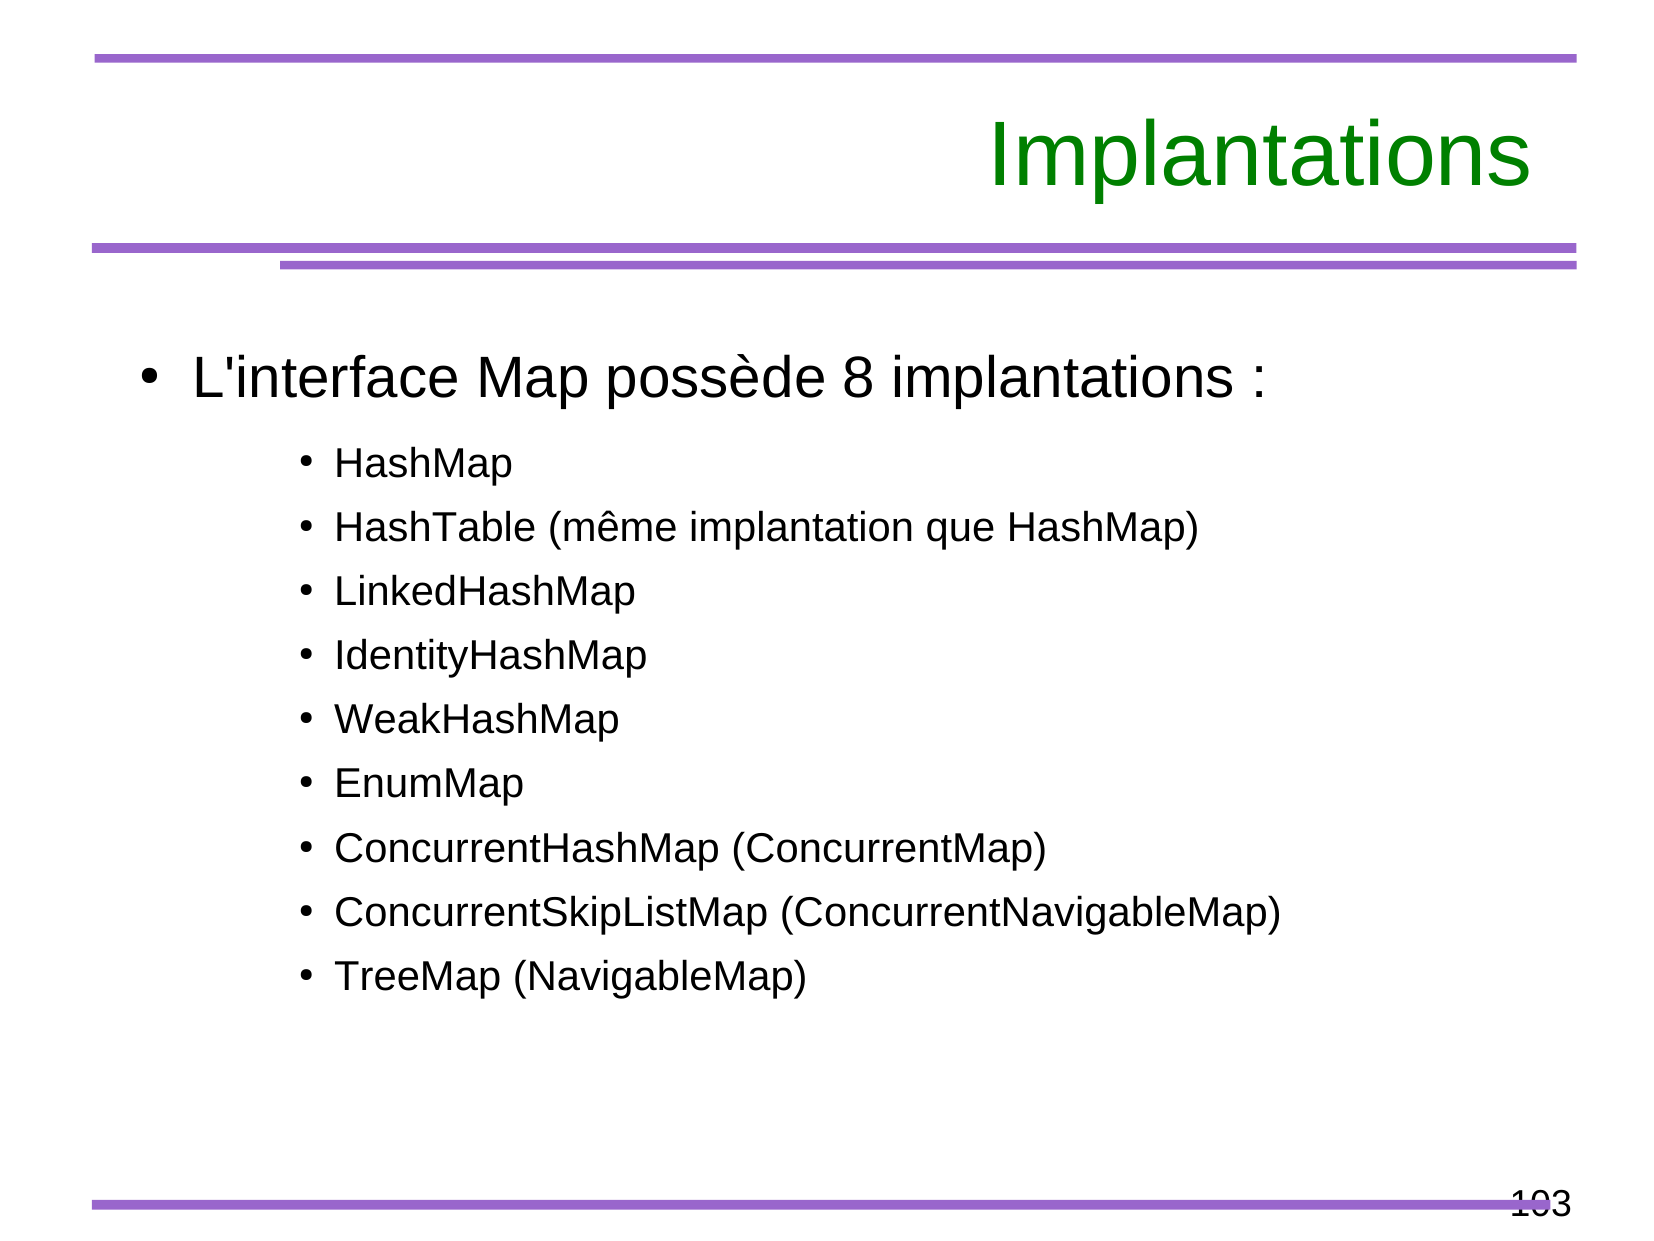

# Implantations
L'interface Map possède 8 implantations :
HashMap
HashTable (même implantation que HashMap)
LinkedHashMap
IdentityHashMap
WeakHashMap
EnumMap
ConcurrentHashMap (ConcurrentMap)
ConcurrentSkipListMap (ConcurrentNavigableMap)
TreeMap (NavigableMap)